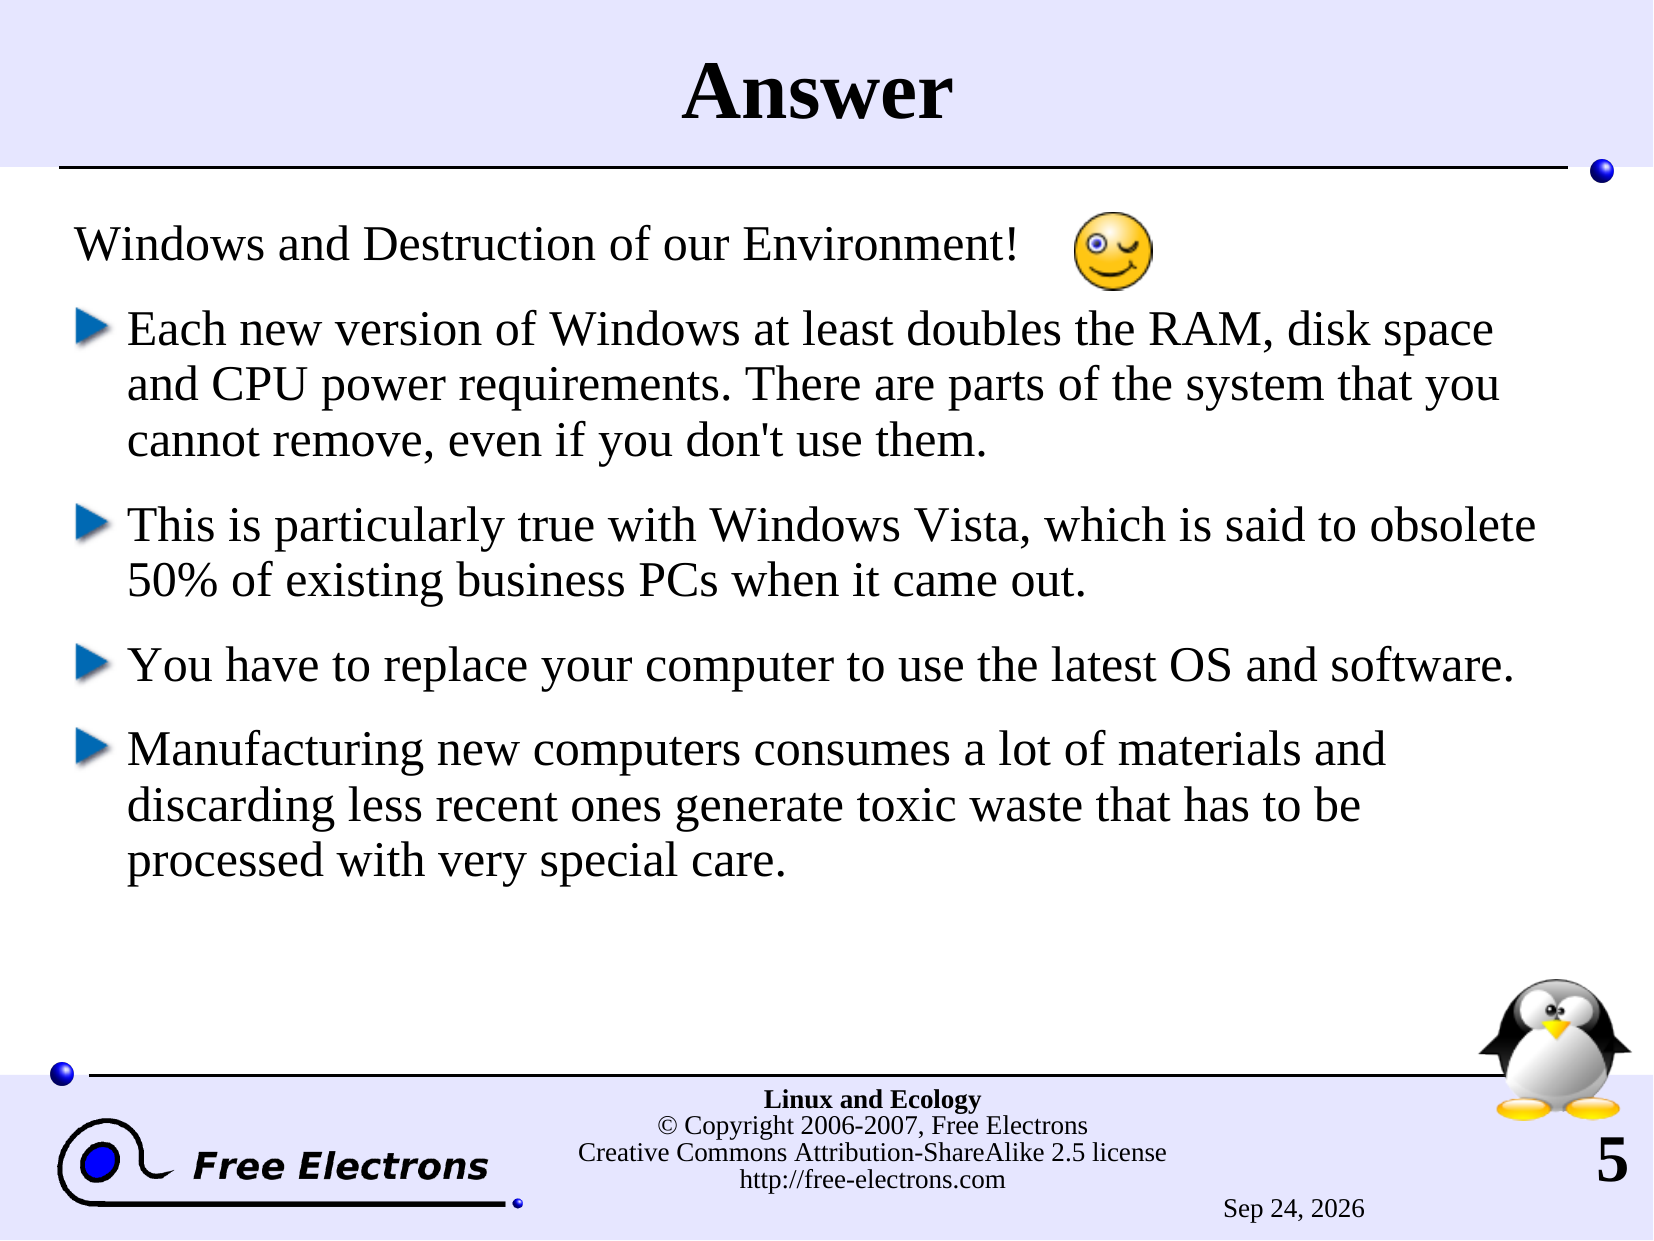

# Answer
Windows and Destruction of our Environment!
Each new version of Windows at least doubles the RAM, disk space and CPU power requirements. There are parts of the system that you cannot remove, even if you don't use them.
This is particularly true with Windows Vista, which is said to obsolete 50% of existing business PCs when it came out.
You have to replace your computer to use the latest OS and software.
Manufacturing new computers consumes a lot of materials and discarding less recent ones generate toxic waste that has to be processed with very special care.